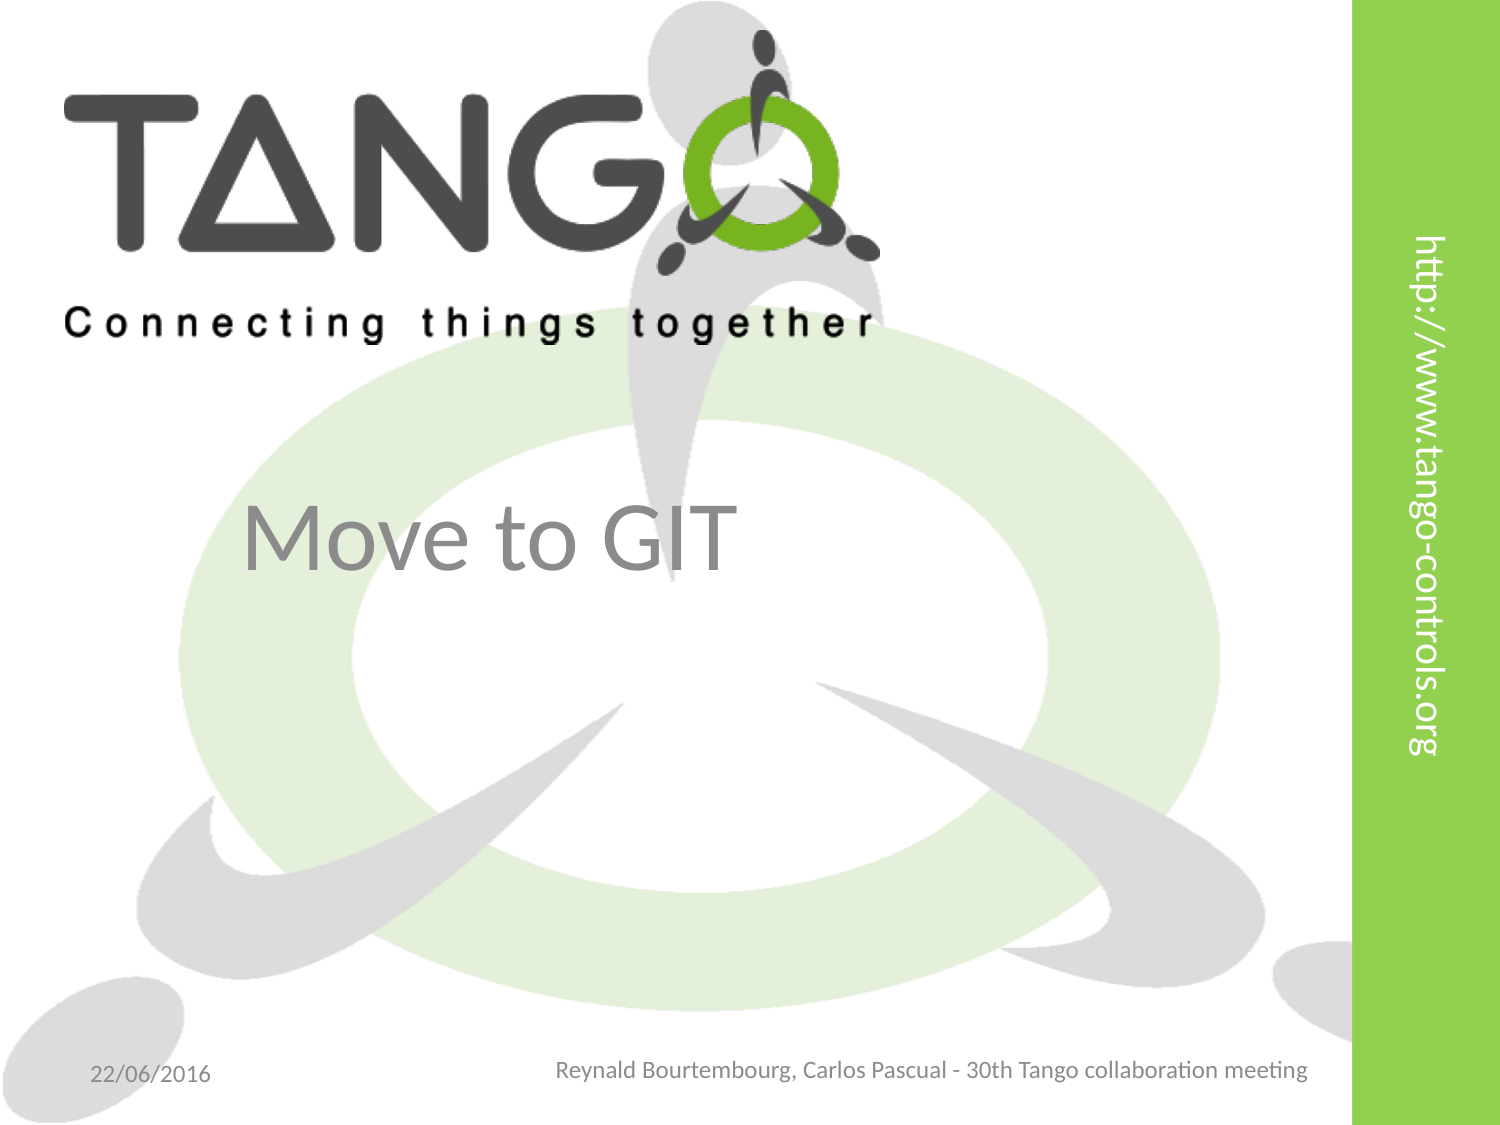

# Move to GIT
http://www.tango-controls.org
Reynald Bourtembourg, Carlos Pascual - 30th Tango collaboration meeting
22/06/2016